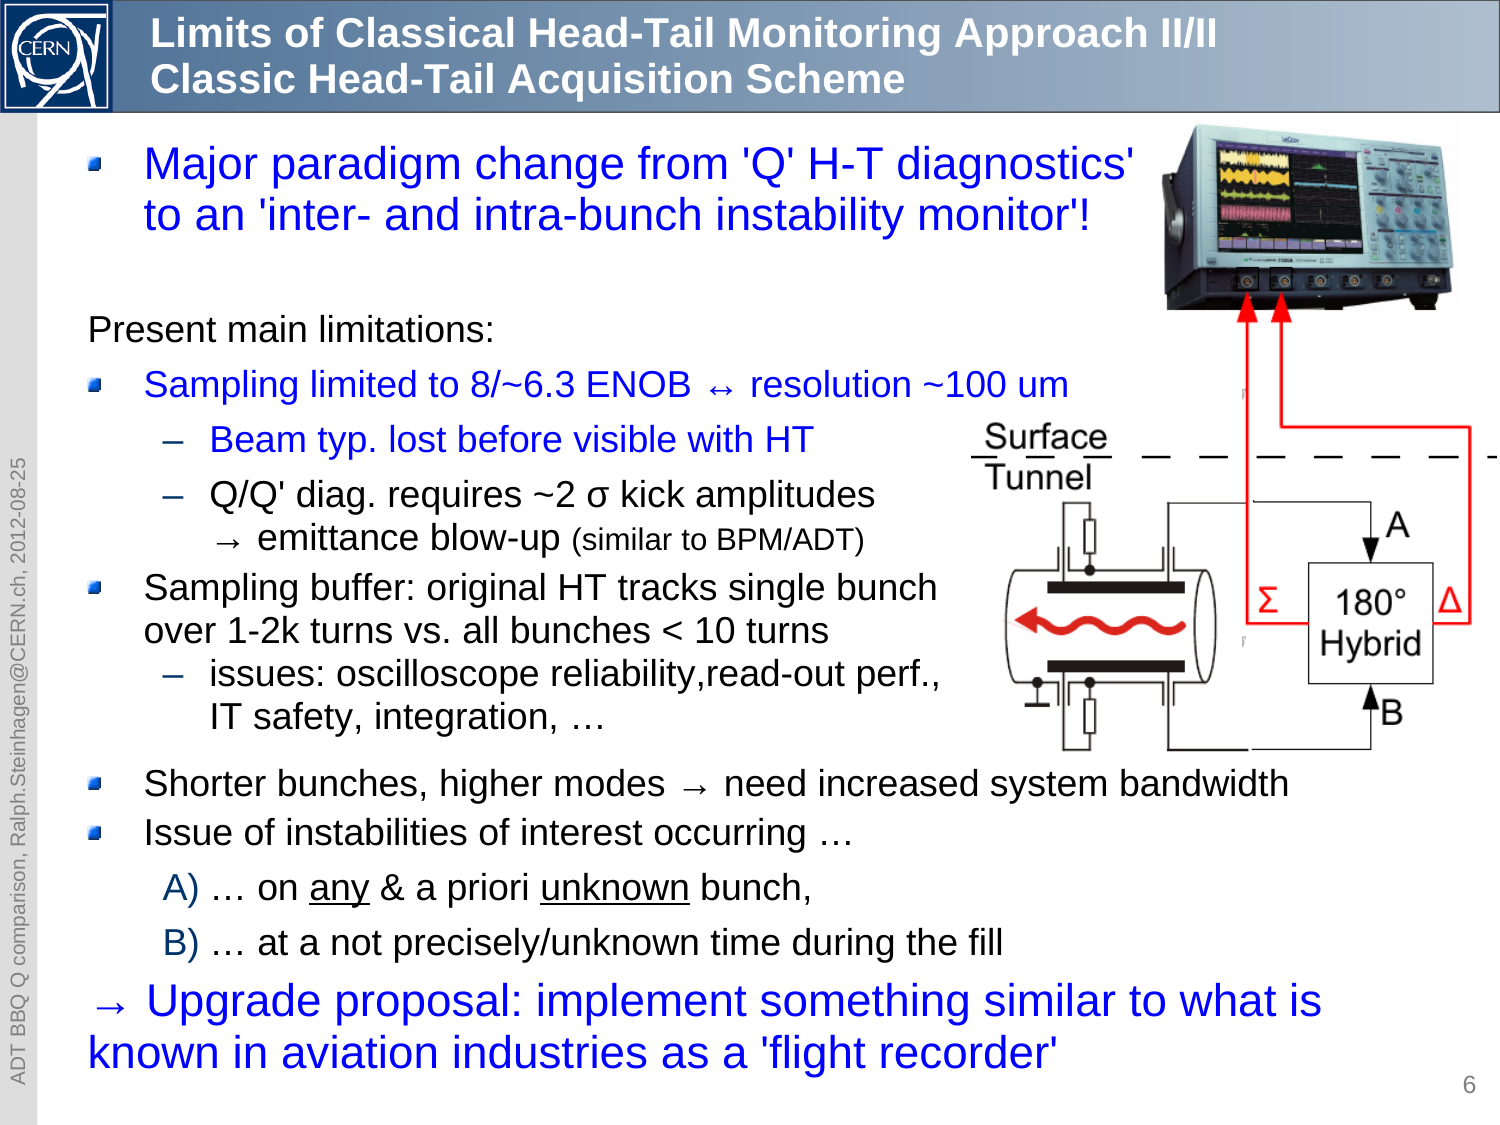

# Limits of Classical Head-Tail Monitoring Approach II/II Classic Head-Tail Acquisition Scheme
Major paradigm change from 'Q' H-T diagnostics' 		to an 'inter- and intra-bunch instability monitor'!
Present main limitations:
Sampling limited to 8/~6.3 ENOB ↔ resolution ~100 um
Beam typ. lost before visible with HT
Q/Q' diag. requires ~2 σ kick amplitudes 				→ emittance blow-up (similar to BPM/ADT)
Sampling buffer: original HT tracks single bunch 				over 1-2k turns vs. all bunches < 10 turns
issues: oscilloscope reliability,read-out perf., 				IT safety, integration, …
Shorter bunches, higher modes → need increased system bandwidth
Issue of instabilities of interest occurring …
… on any & a priori unknown bunch,
… at a not precisely/unknown time during the fill
→ Upgrade proposal: implement something similar to what is known in aviation industries as a 'flight recorder'